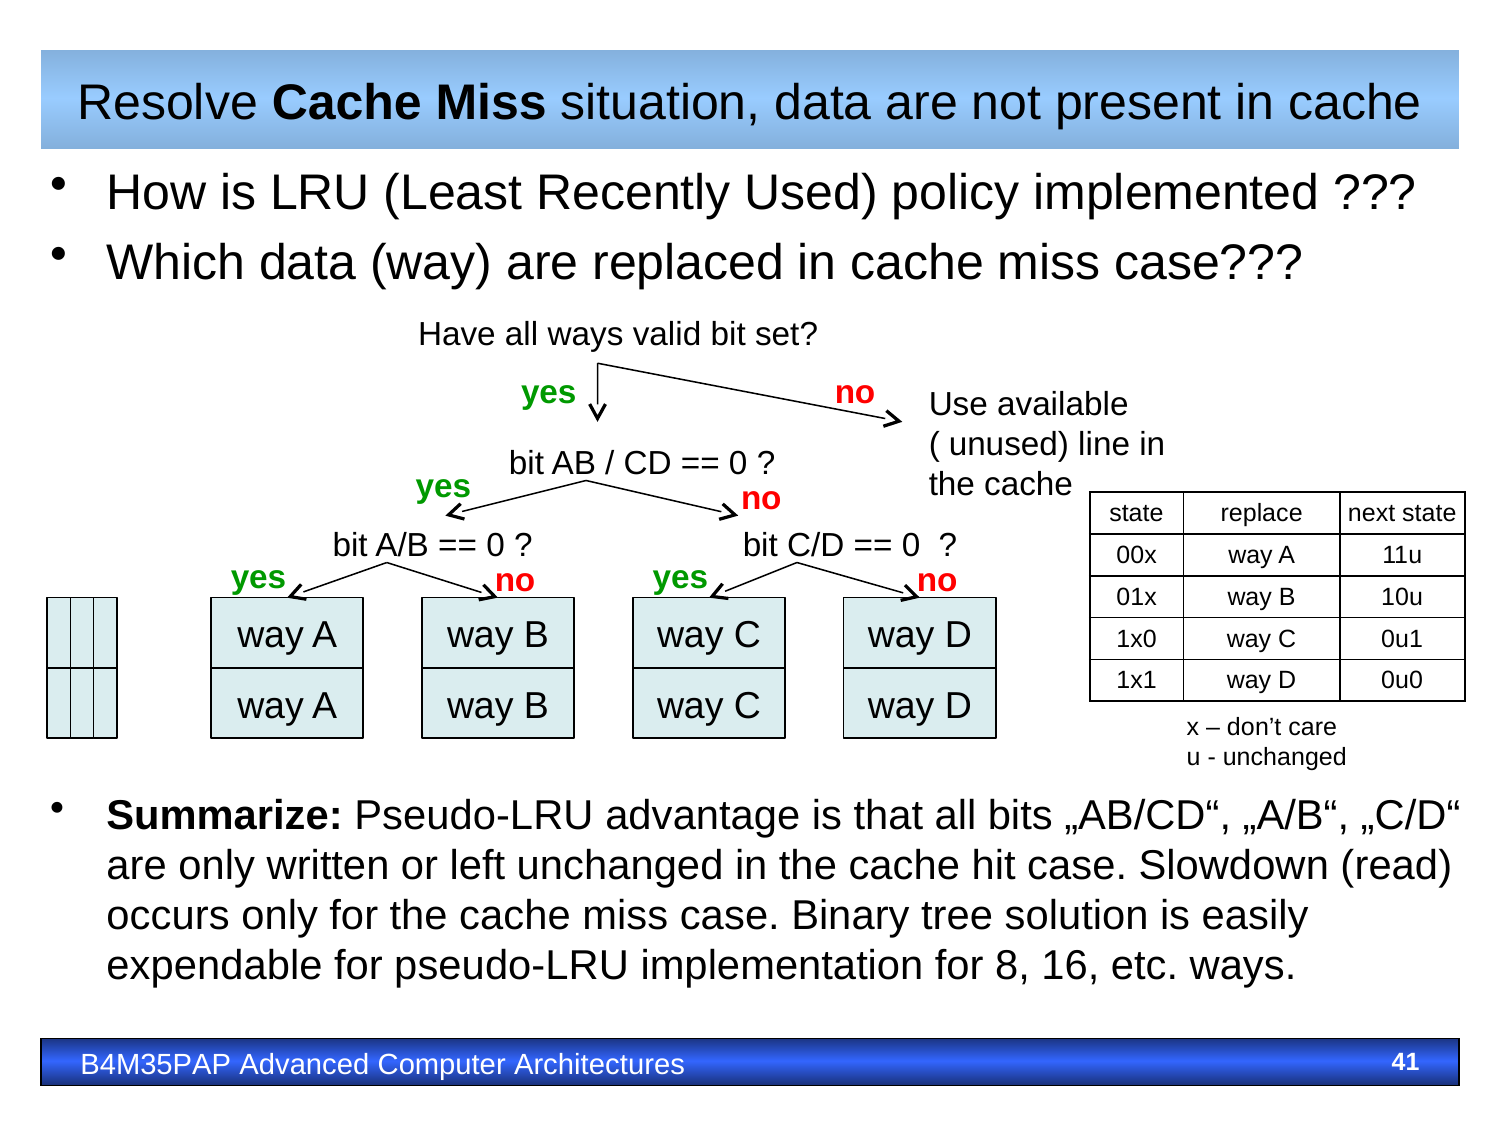

# Resolve Cache Miss situation, data are not present in cache
How is LRU (Least Recently Used) policy implemented ???
Which data (way) are replaced in cache miss case???
Summarize: Pseudo-LRU advantage is that all bits „AB/CD“, „A/B“, „C/D“ are only written or left unchanged in the cache hit case. Slowdown (read) occurs only for the cache miss case. Binary tree solution is easily expendable for pseudo-LRU implementation for 8, 16, etc. ways.
Have all ways valid bit set?
yes
no
Use available ( unused) line in the cache
bit AB / CD == 0 ?
yes
no
| state | replace | next state |
| --- | --- | --- |
| 00x | way A | 11u |
| 01x | way B | 10u |
| 1x0 | way C | 0u1 |
| 1x1 | way D | 0u0 |
bit A/B == 0 ?
bit C/D == 0 ?
yes
yes
no
no
way A
way B
way C
way D
way A
way B
way C
way D
x – don’t care
u - unchanged